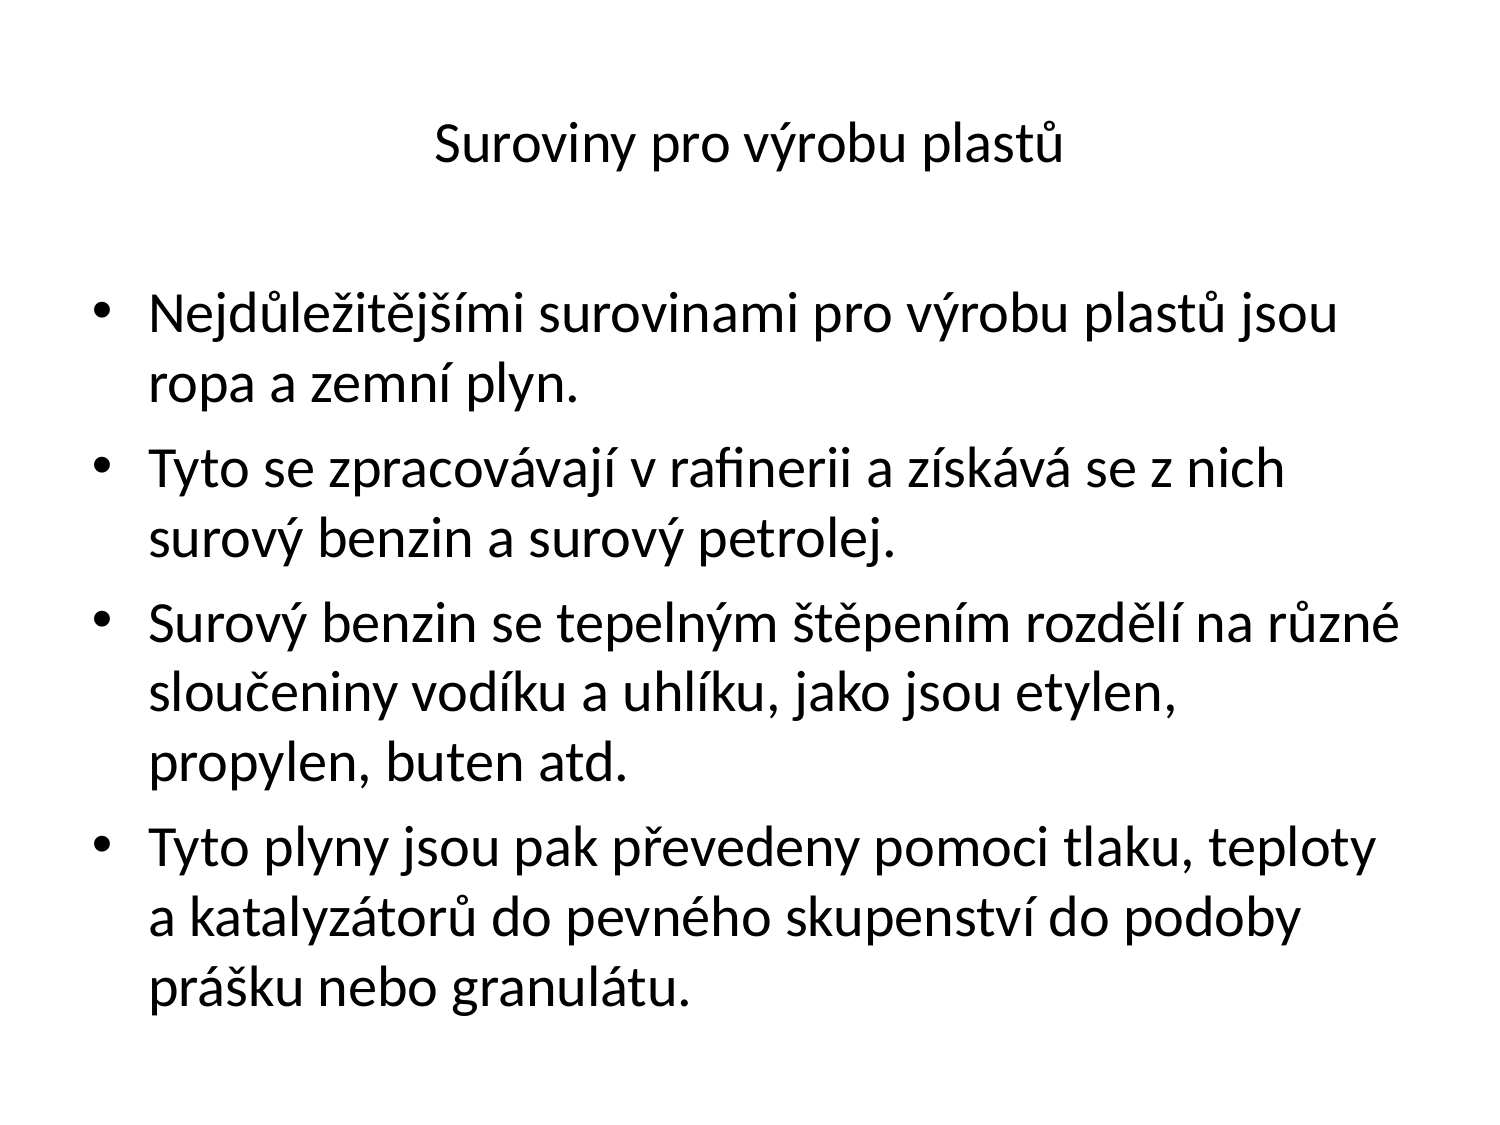

# Suroviny pro výrobu plastů
Nejdůležitějšími surovinami pro výrobu plastů jsou ropa a zemní plyn.
Tyto se zpracovávají v rafinerii a získává se z nich surový benzin a surový petrolej.
Surový benzin se tepelným štěpením rozdělí na různé sloučeniny vodíku a uhlíku, jako jsou etylen, propylen, buten atd.
Tyto plyny jsou pak převedeny pomoci tlaku, teploty a katalyzátorů do pevného skupenství do podoby prášku nebo granulátu.